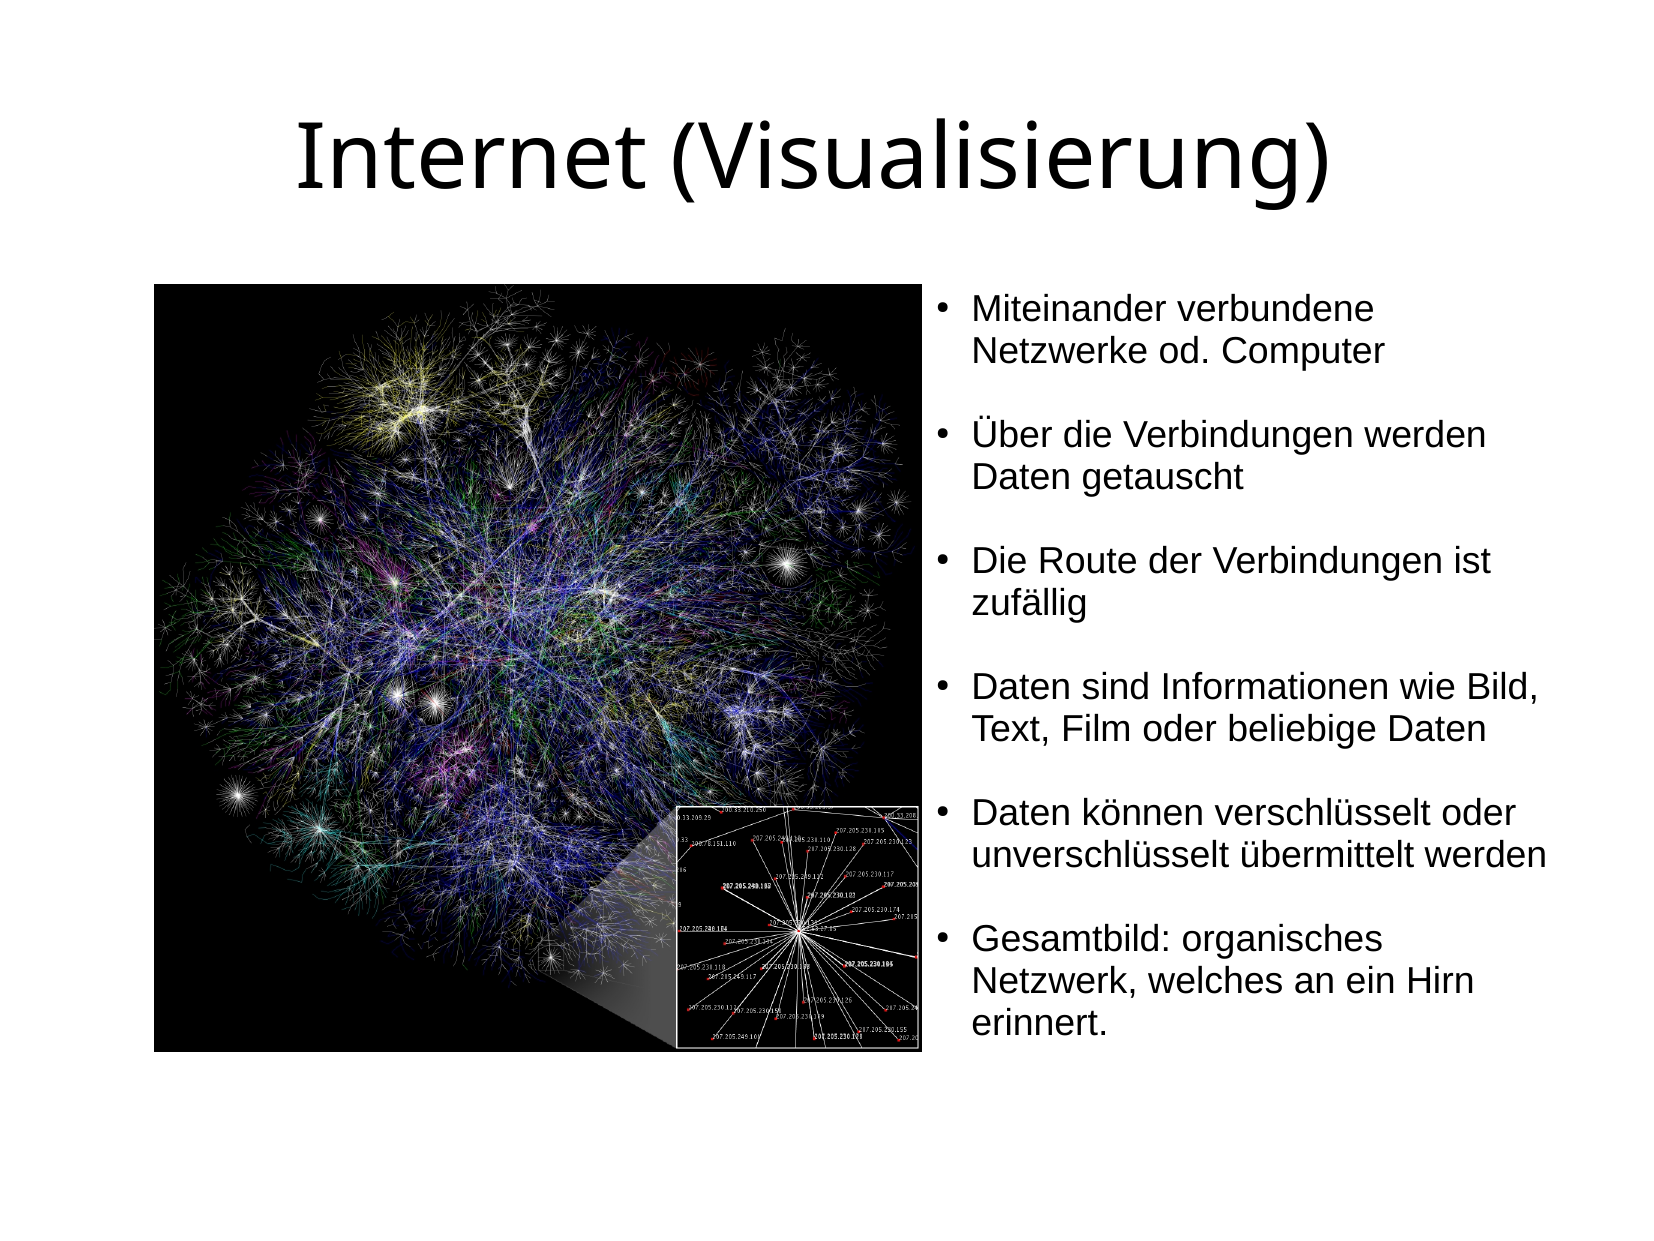

# Internet (Visualisierung)
Miteinander verbundene Netzwerke od. Computer
Über die Verbindungen werden Daten getauscht
Die Route der Verbindungen ist zufällig
Daten sind Informationen wie Bild, Text, Film oder beliebige Daten
Daten können verschlüsselt oder unverschlüsselt übermittelt werden
Gesamtbild: organisches Netzwerk, welches an ein Hirn erinnert.